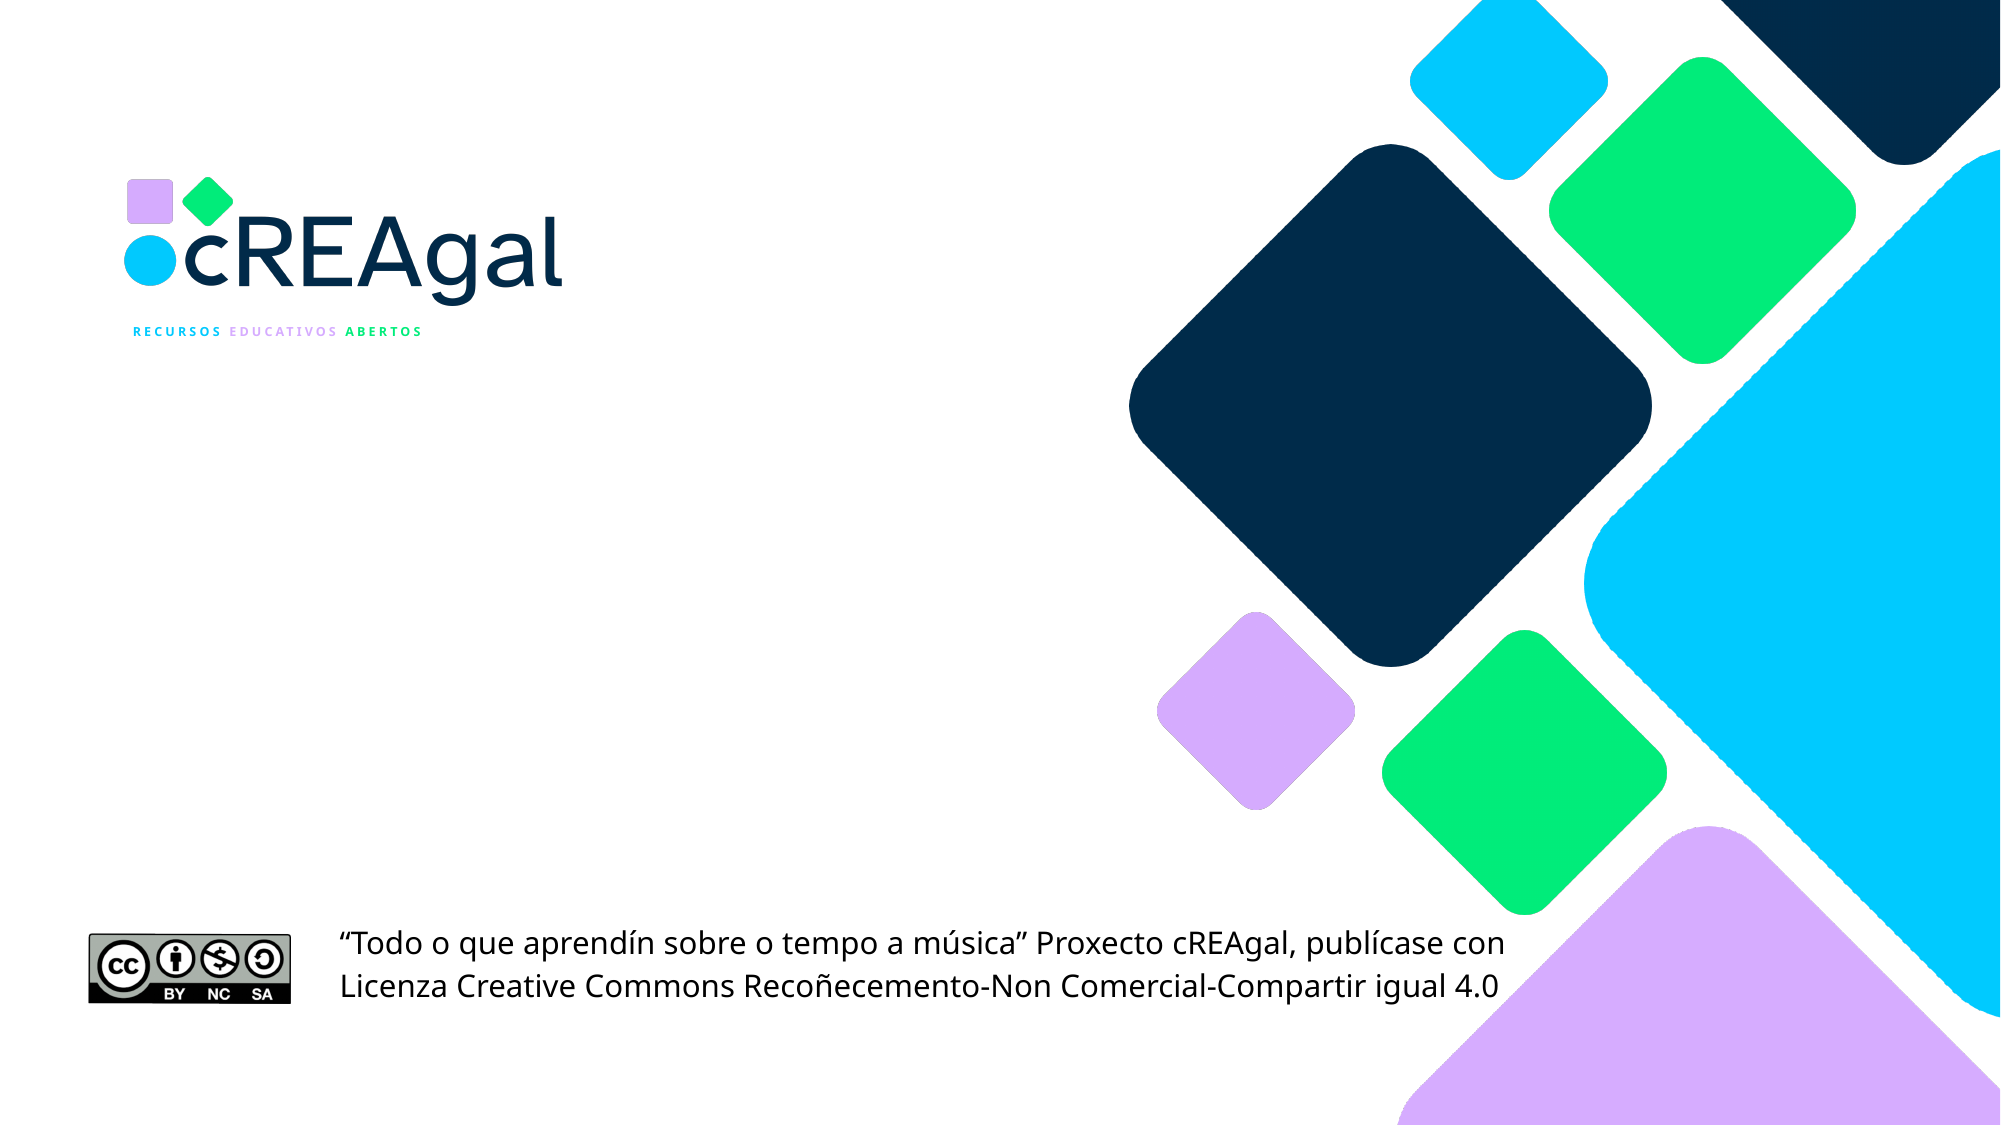

“Todo o que aprendín sobre o tempo a música” Proxecto cREAgal, publícase con Licenza Creative Commons Recoñecemento-Non Comercial-Compartir igual 4.0